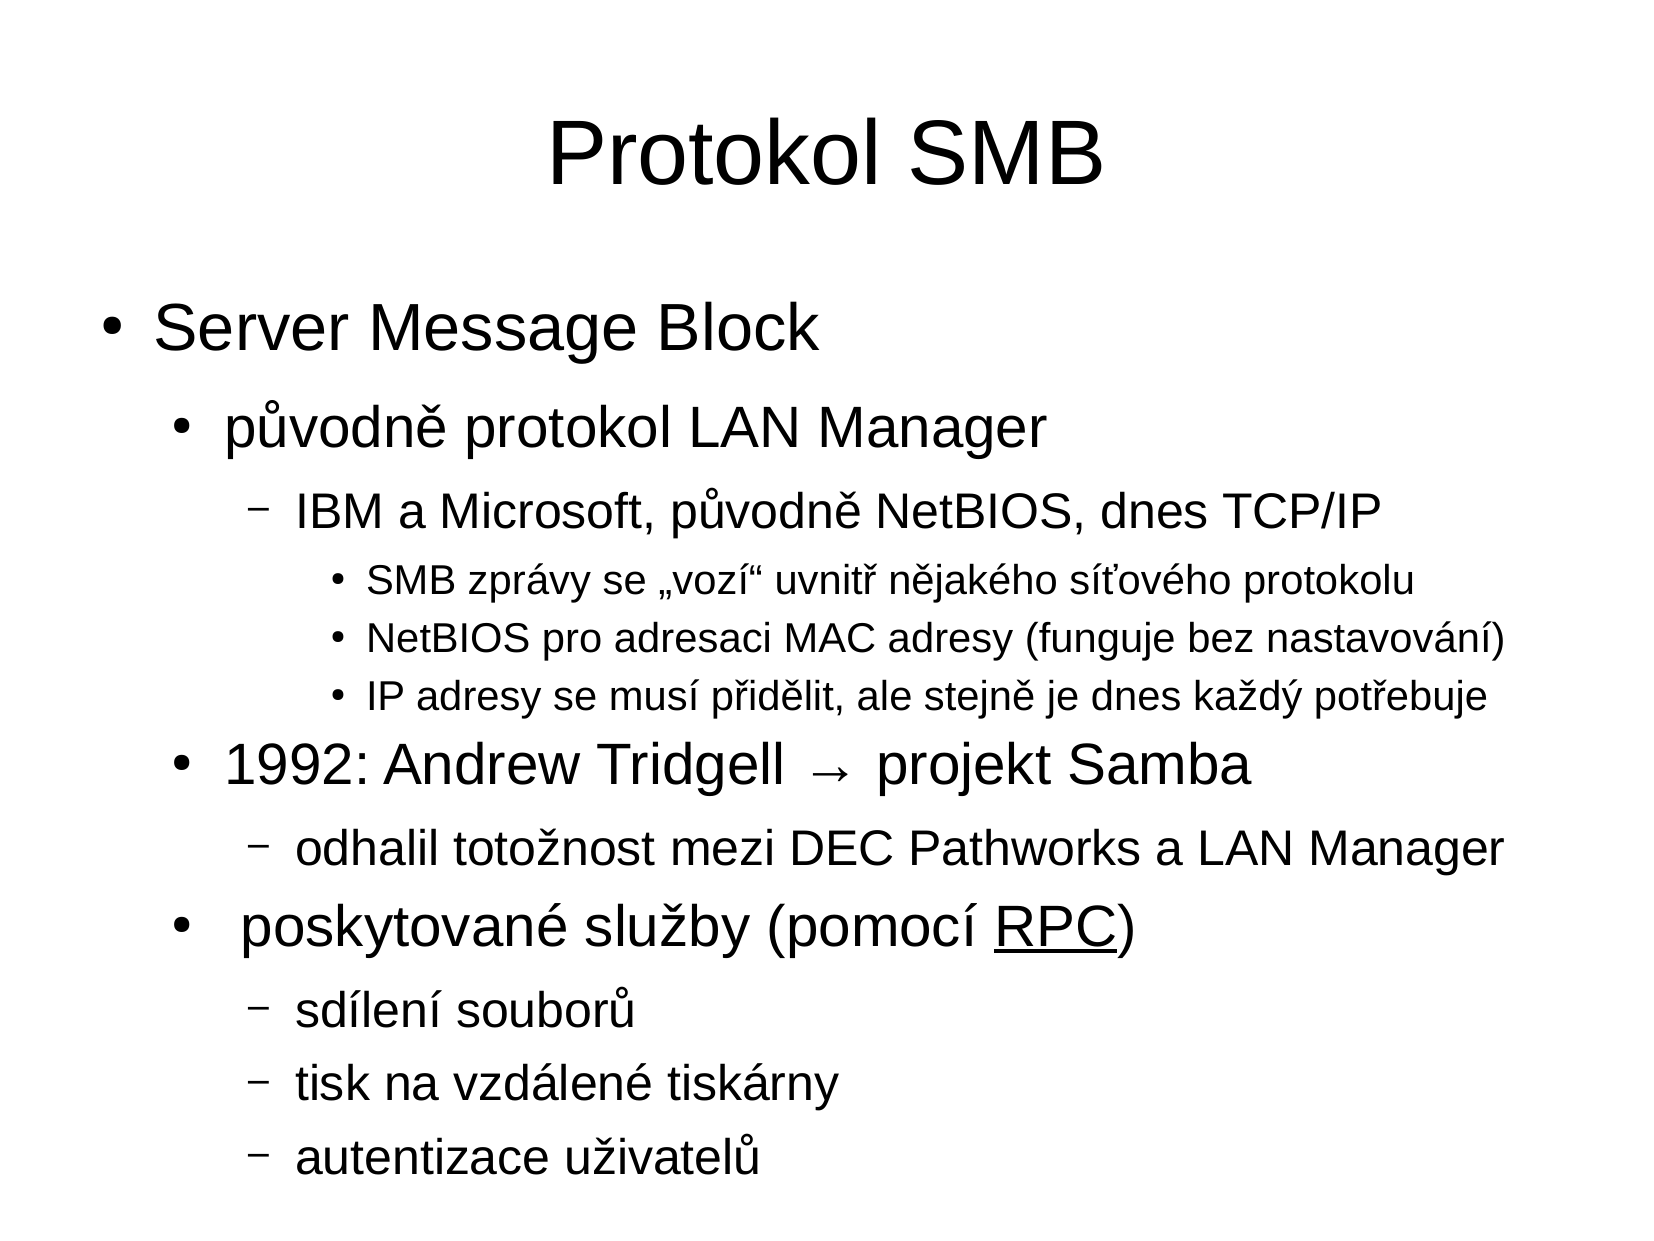

# Protokol SMB
Server Message Block
původně protokol LAN Manager
IBM a Microsoft, původně NetBIOS, dnes TCP/IP
SMB zprávy se „vozí“ uvnitř nějakého síťového protokolu
NetBIOS pro adresaci MAC adresy (funguje bez nastavování)
IP adresy se musí přidělit, ale stejně je dnes každý potřebuje
1992: Andrew Tridgell → projekt Samba
odhalil totožnost mezi DEC Pathworks a LAN Manager
 poskytované služby (pomocí RPC)
sdílení souborů
tisk na vzdálené tiskárny
autentizace uživatelů